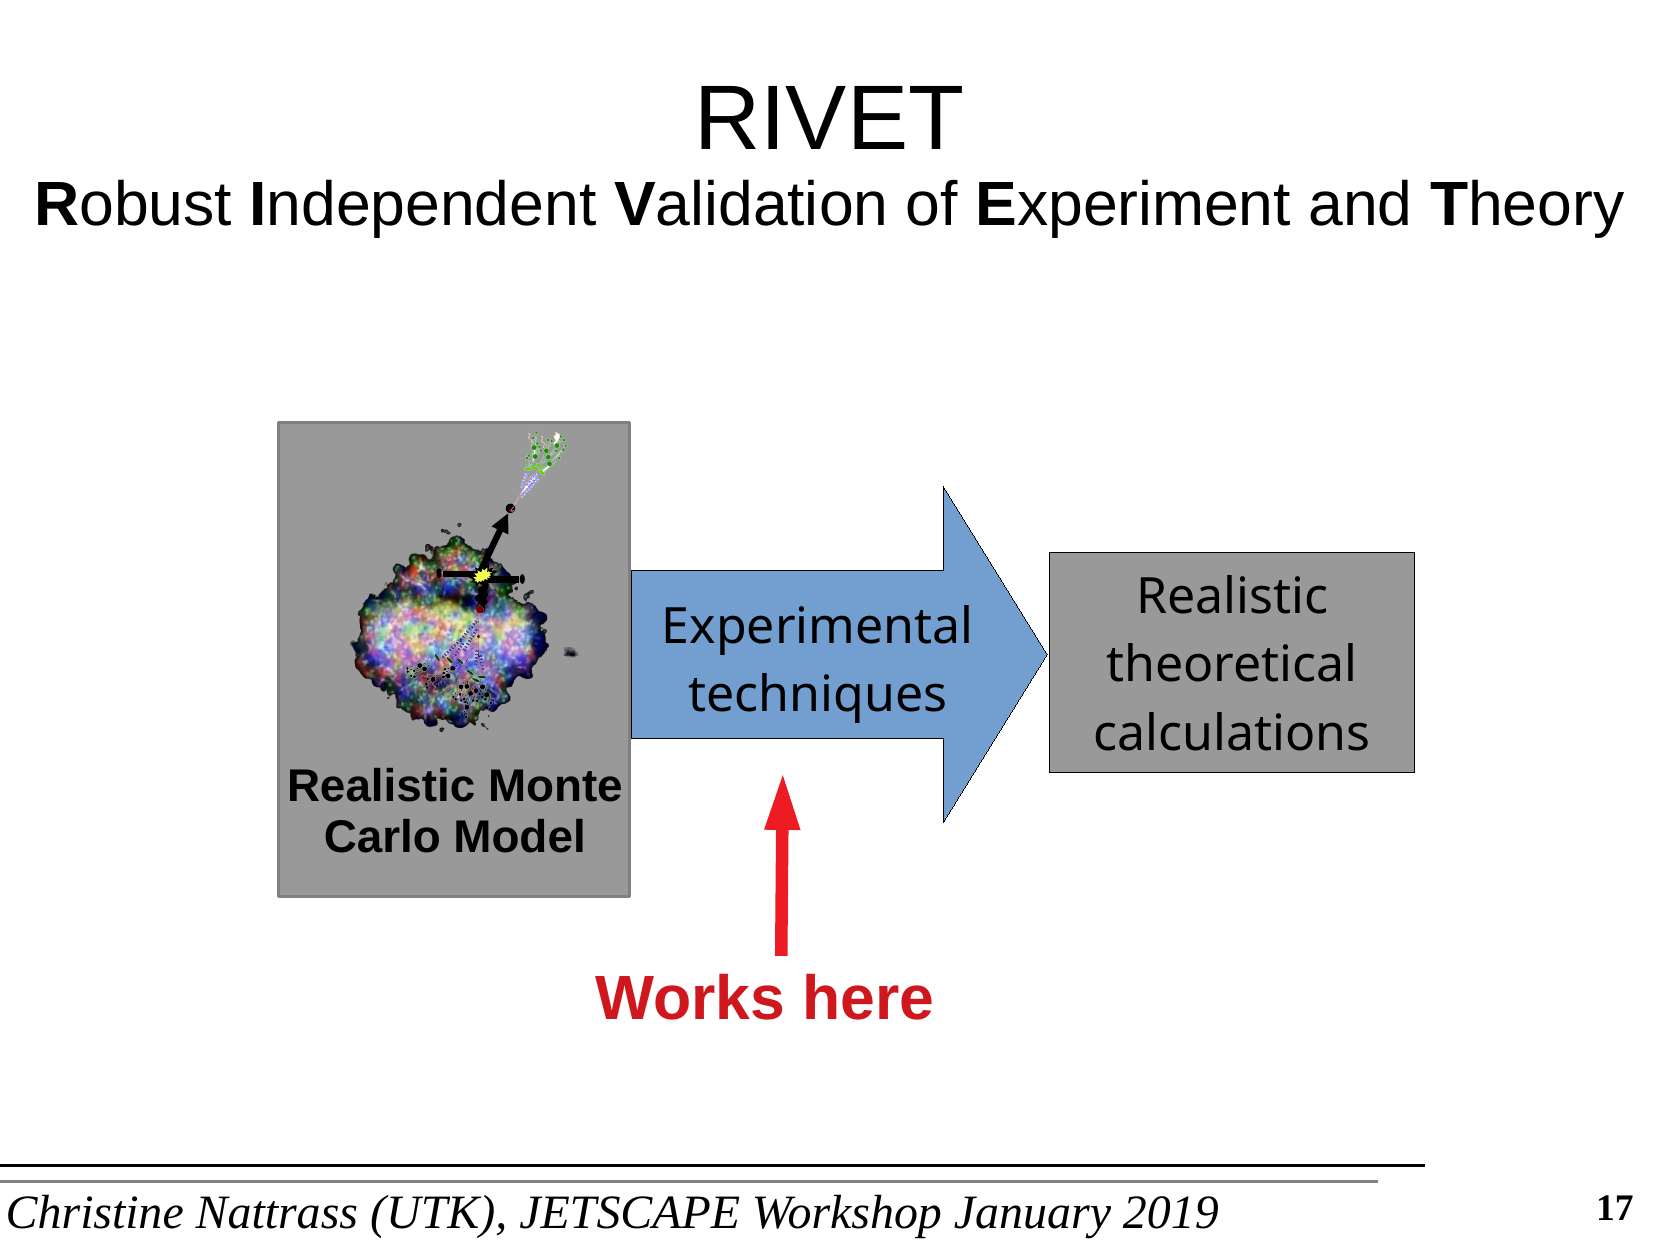

# RIVET Robust Independent Validation of Experiment and Theory
Realistic Monte Carlo Model
Experimental
techniques
Realistic
theoretical
calculations
Works here